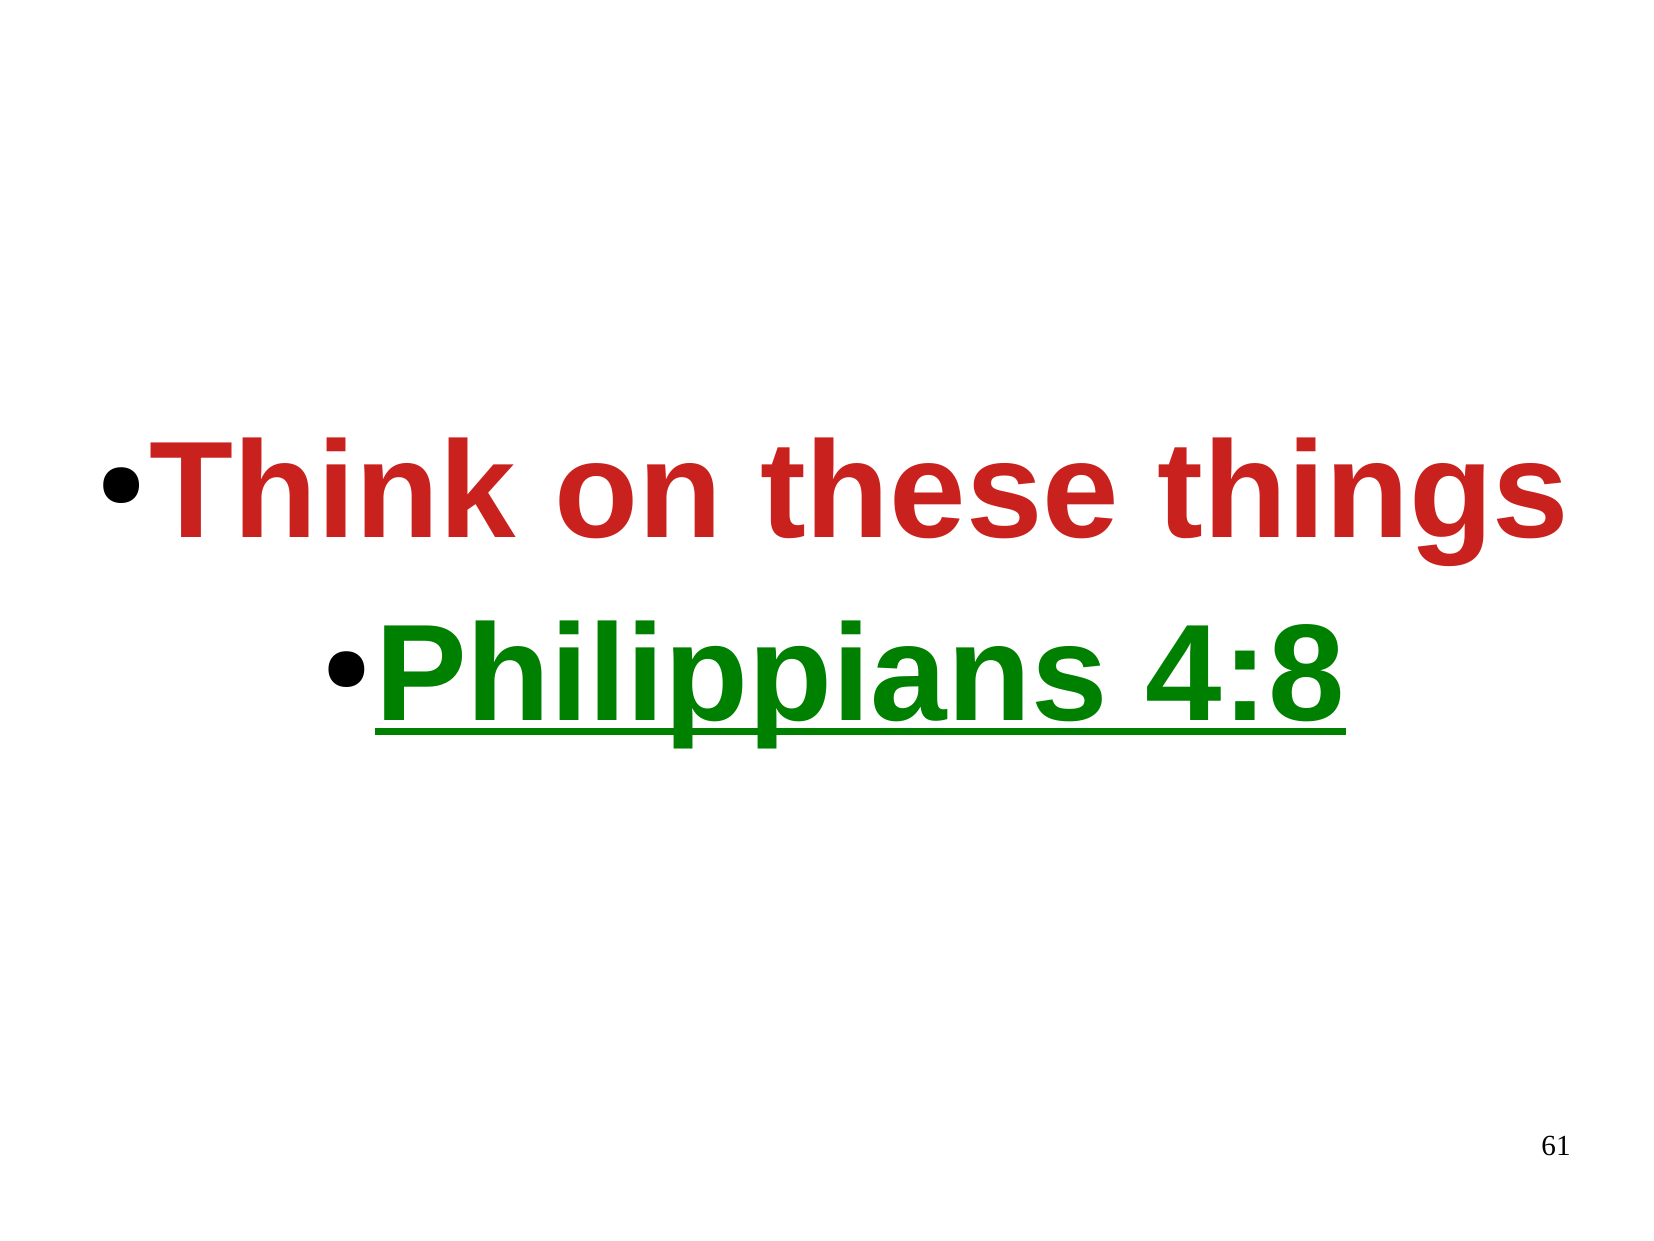

# Think on these things
Philippians 4:8
61